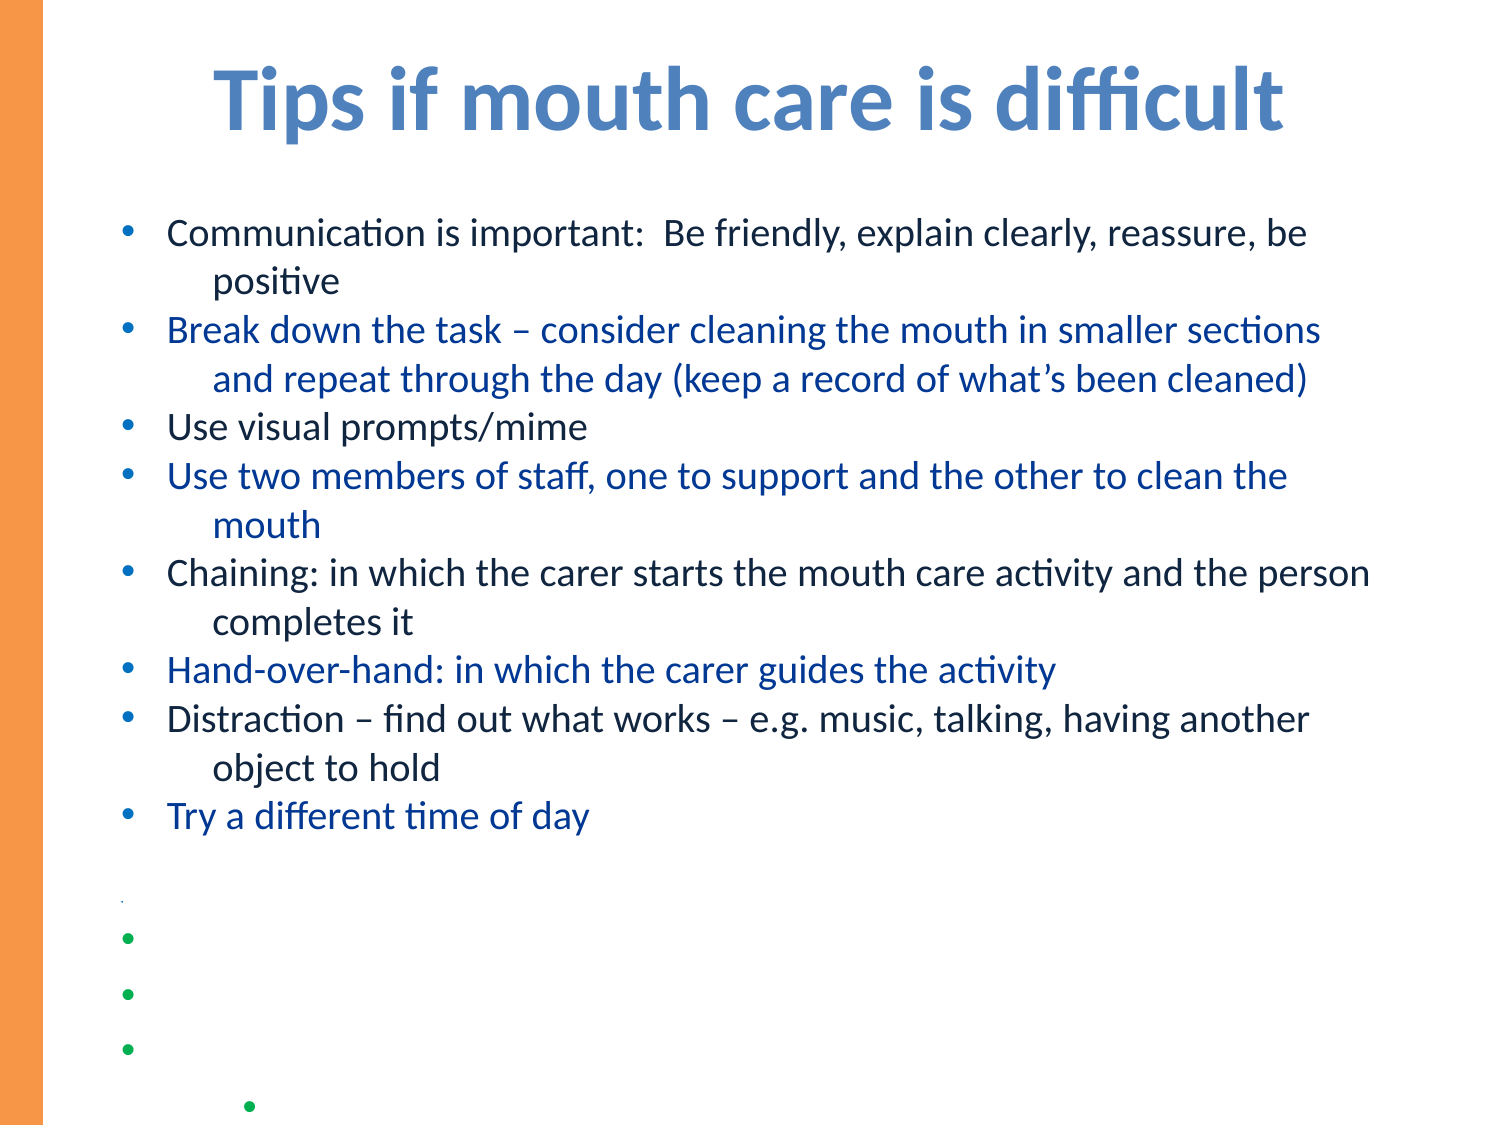

# Tips if mouth care is difficult
Communication is important: Be friendly, explain clearly, reassure, be positive
Break down the task – consider cleaning the mouth in smaller sections and repeat through the day (keep a record of what’s been cleaned)
Use visual prompts/mime
Use two members of staff, one to support and the other to clean the mouth
Chaining: in which the carer starts the mouth care activity and the person completes it
Hand-over-hand: in which the carer guides the activity
Distraction – find out what works – e.g. music, talking, having another object to hold
Try a different time of day